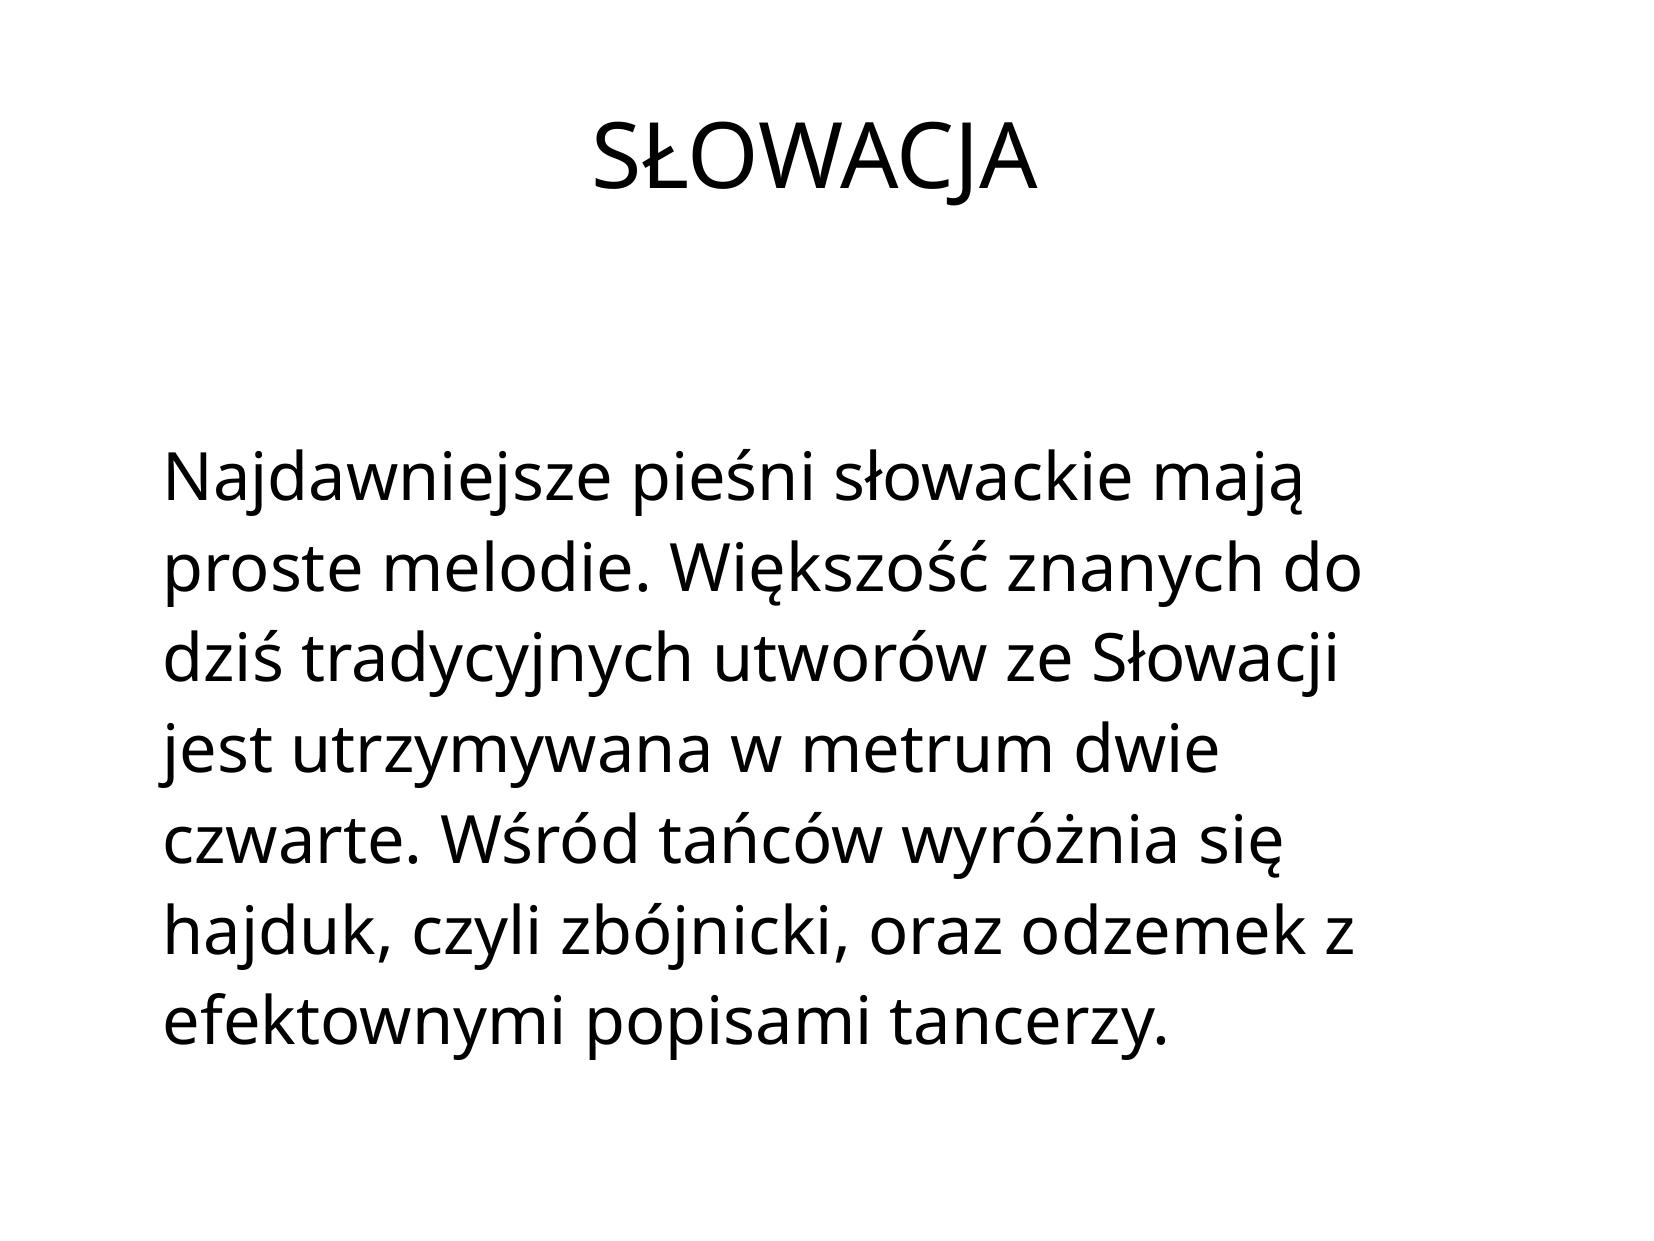

SŁOWACJA
#
Najdawniejsze pieśni słowackie mają proste melodie. Większość znanych do dziś tradycyjnych utworów ze Słowacji jest utrzymywana w metrum dwie czwarte. Wśród tańców wyróżnia się hajduk, czyli zbójnicki, oraz odzemek z efektownymi popisami tancerzy.